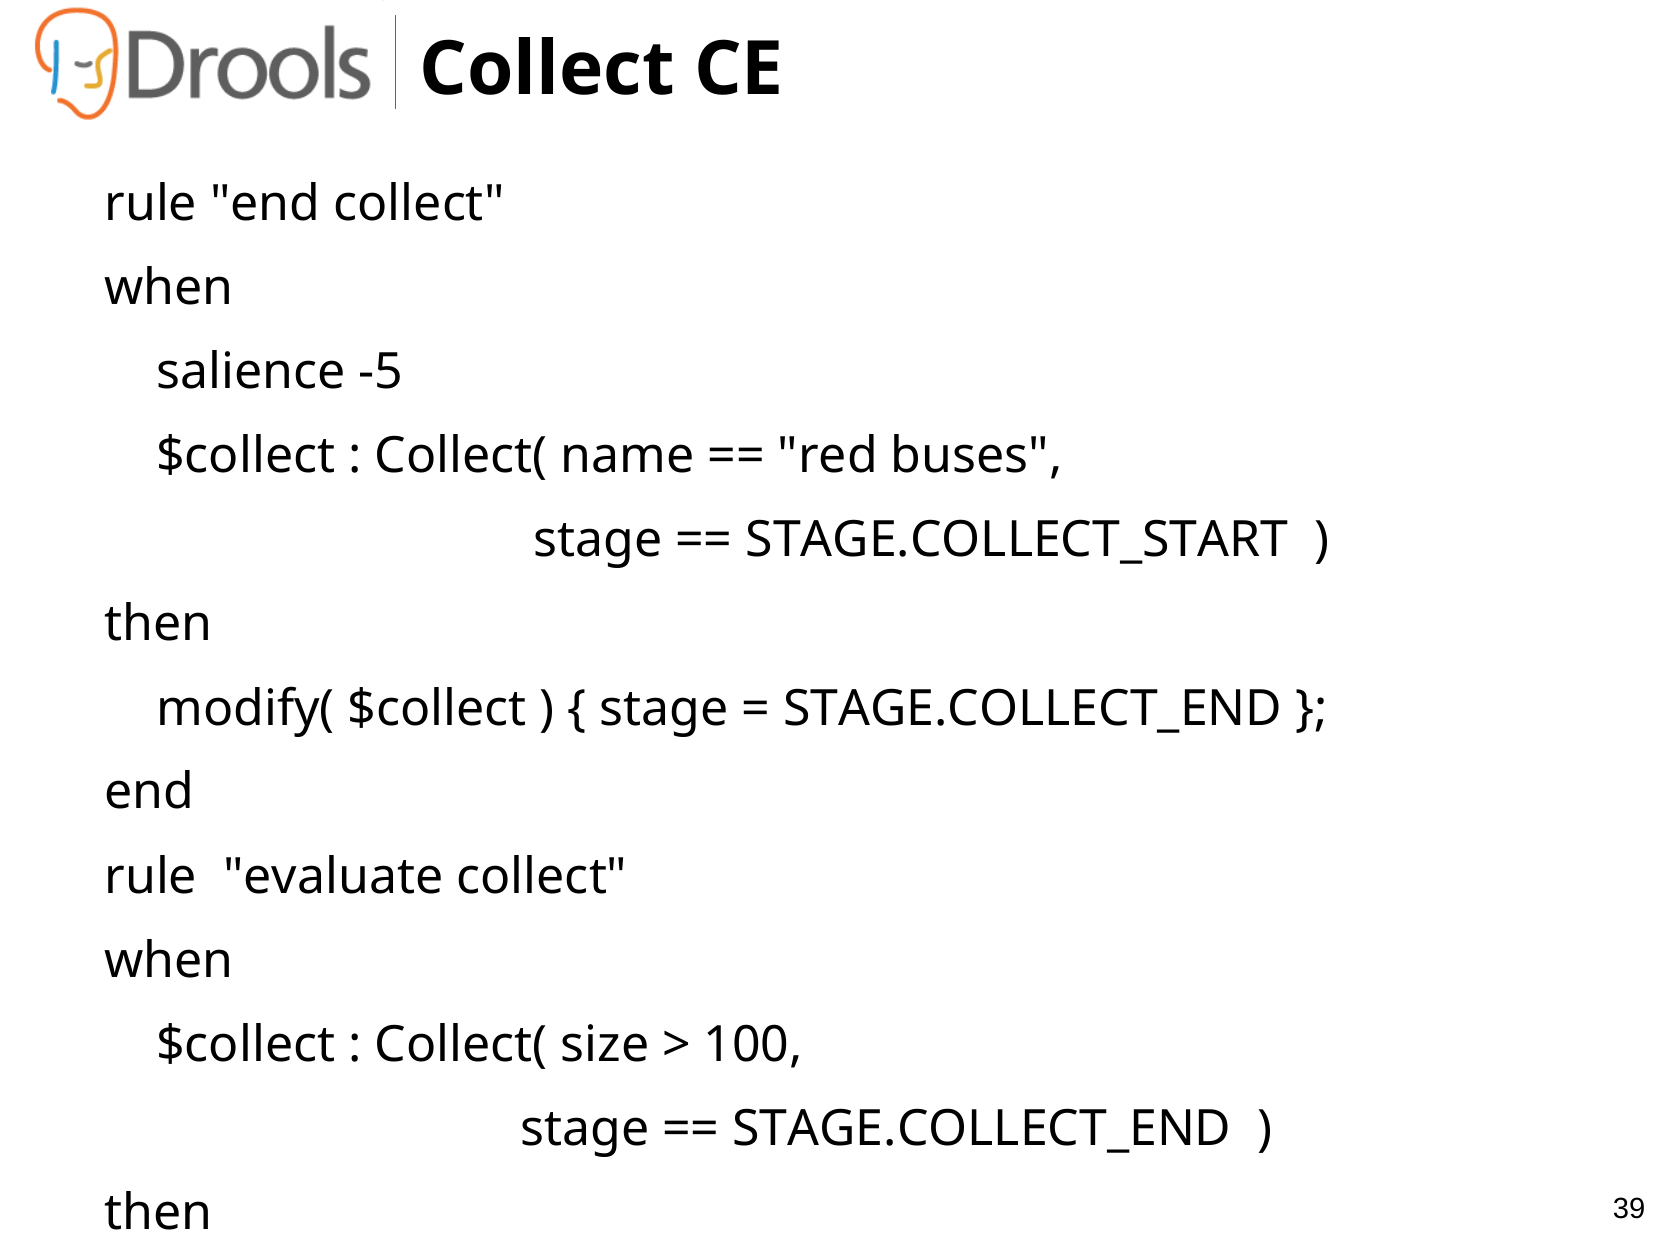

# Collect CE
rule "end collect"
when
 salience -5
 $collect : Collect( name == "red buses",
 stage == STAGE.COLLECT_START )
then
 modify( $collect ) { stage = STAGE.COLLECT_END };
end
rule "evaluate collect"
when
 $collect : Collect( size > 100,
 stage == STAGE.COLLECT_END )
then
 print "size is > 100";
end